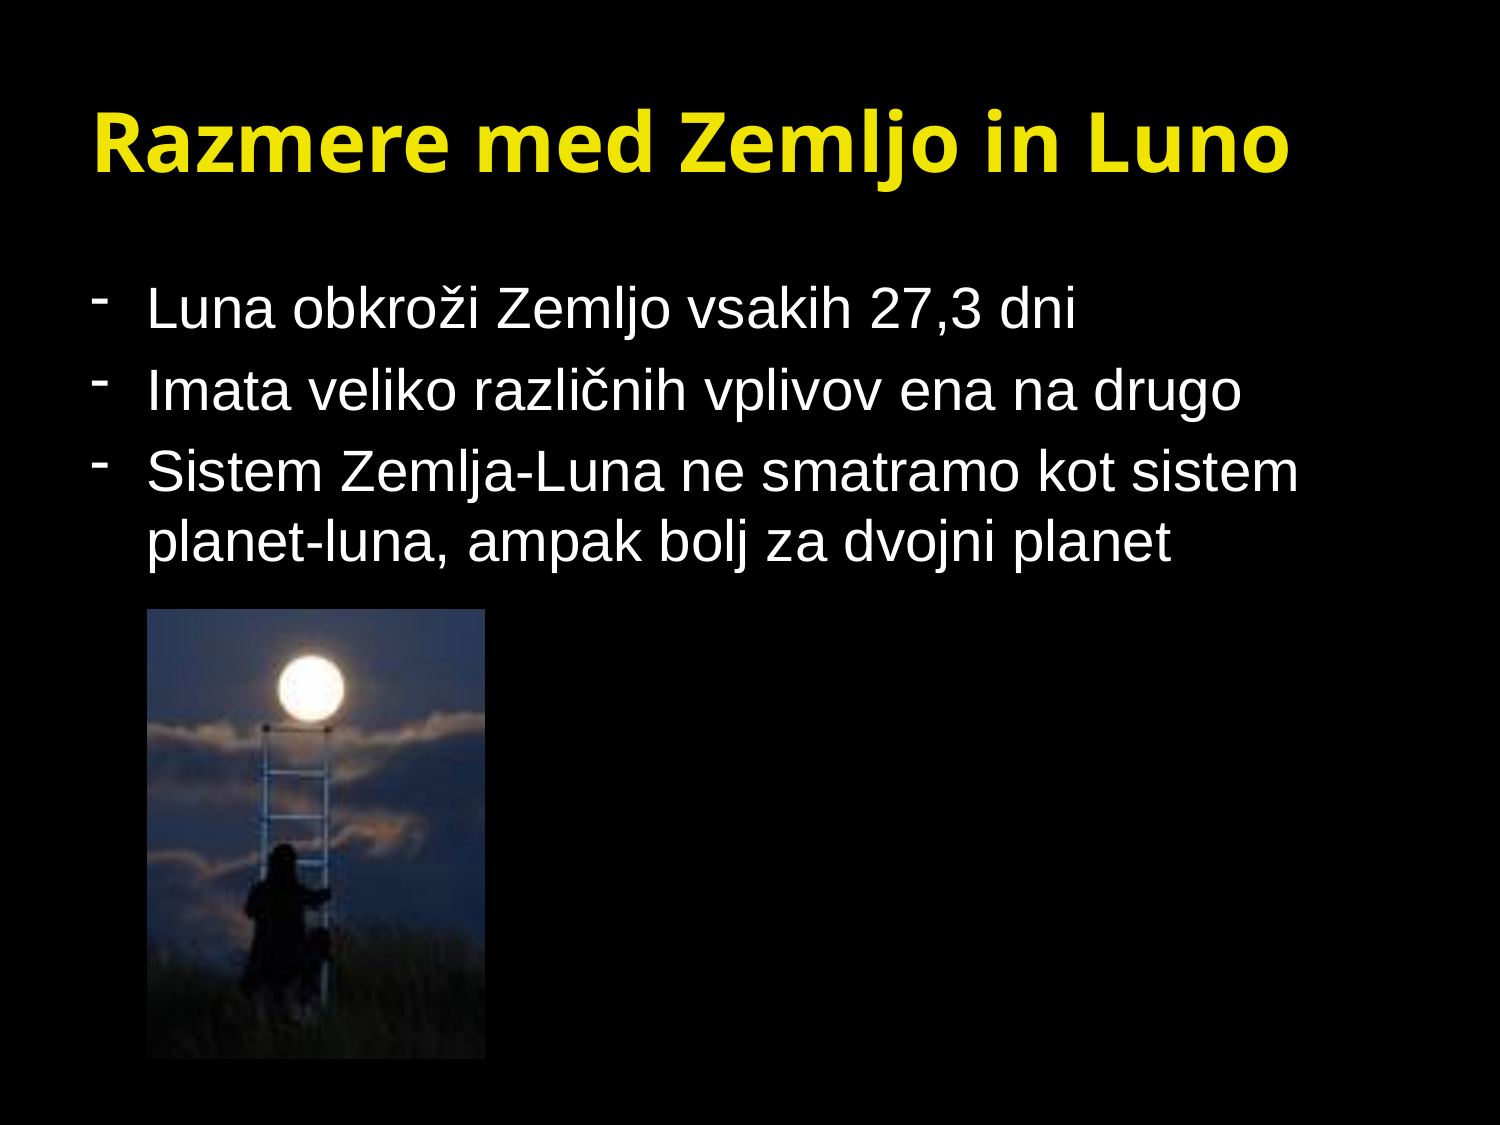

# Razmere med Zemljo in Luno
Luna obkroži Zemljo vsakih 27,3 dni
Imata veliko različnih vplivov ena na drugo
Sistem Zemlja-Luna ne smatramo kot sistem planet-luna, ampak bolj za dvojni planet